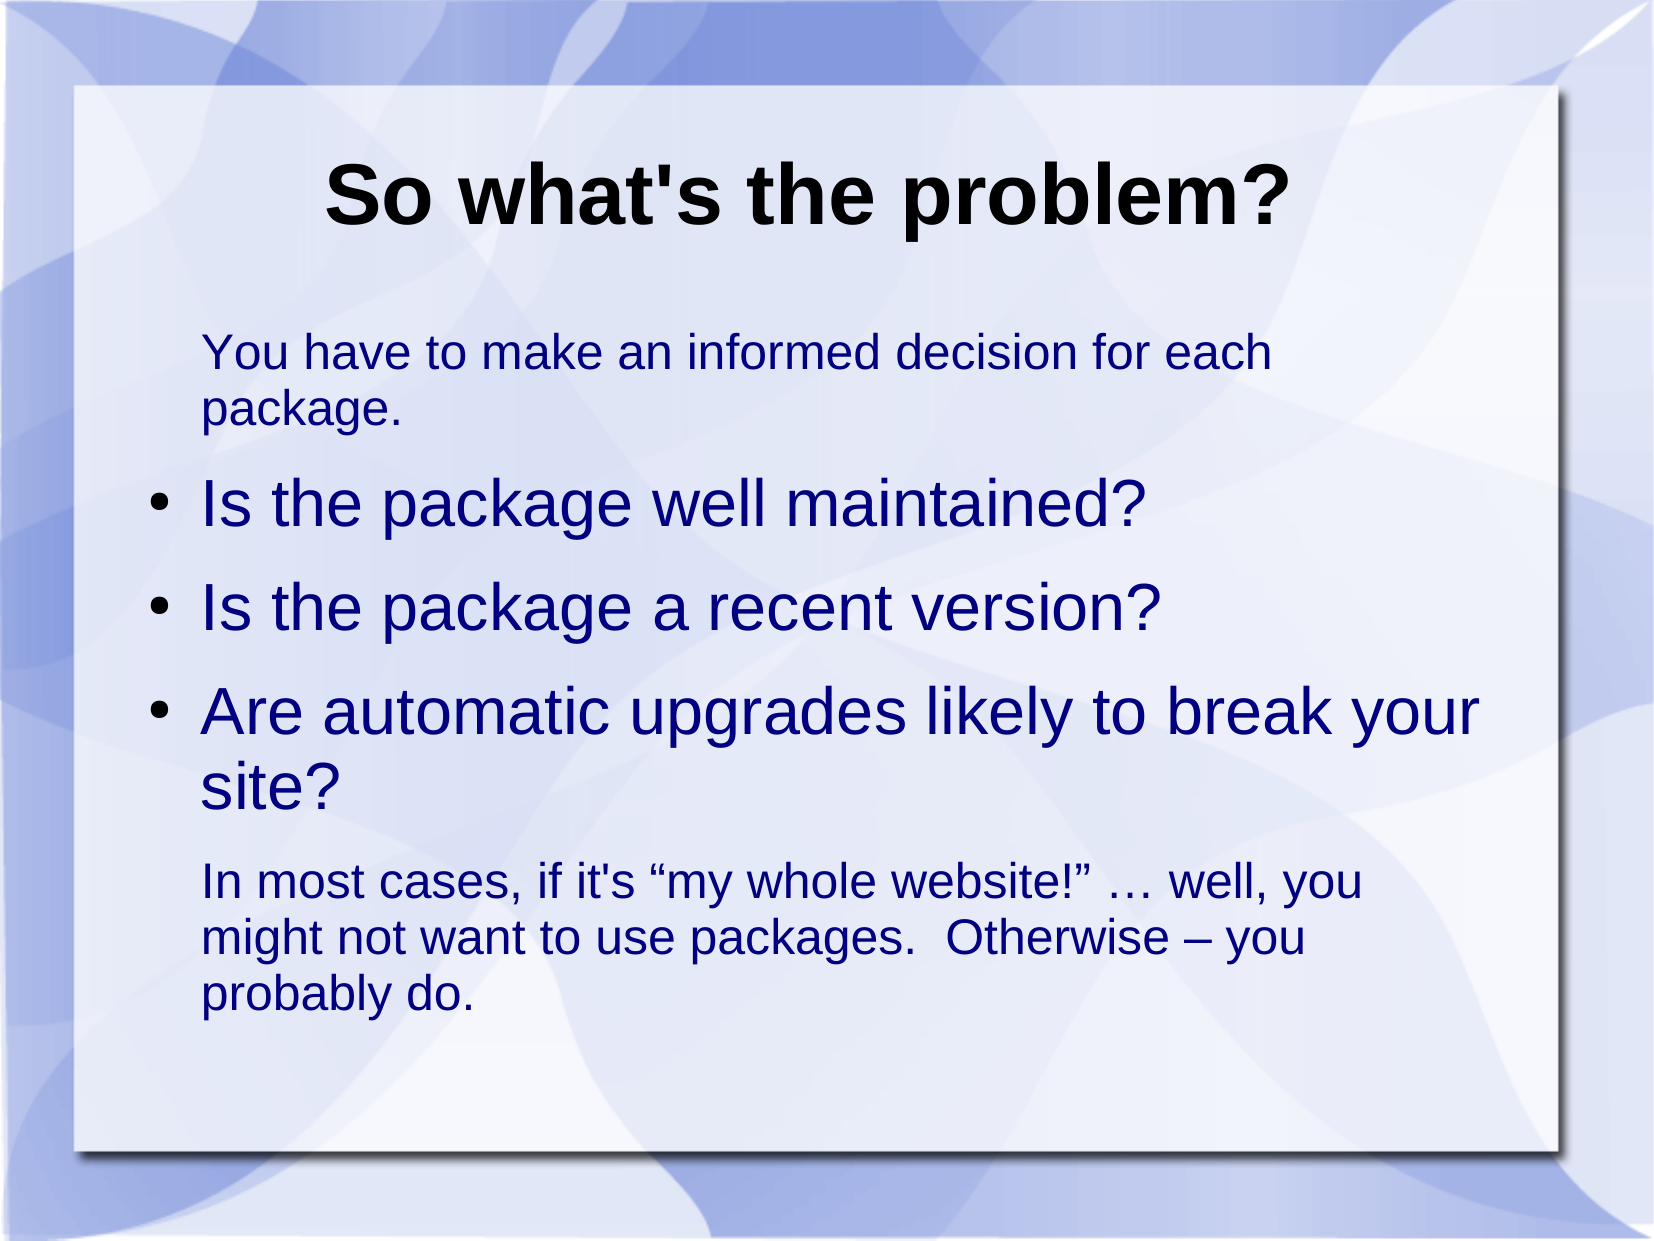

# So what's the problem?
You have to make an informed decision for each package.
Is the package well maintained?
Is the package a recent version?
Are automatic upgrades likely to break your site?
In most cases, if it's “my whole website!” … well, you might not want to use packages. Otherwise – you probably do.